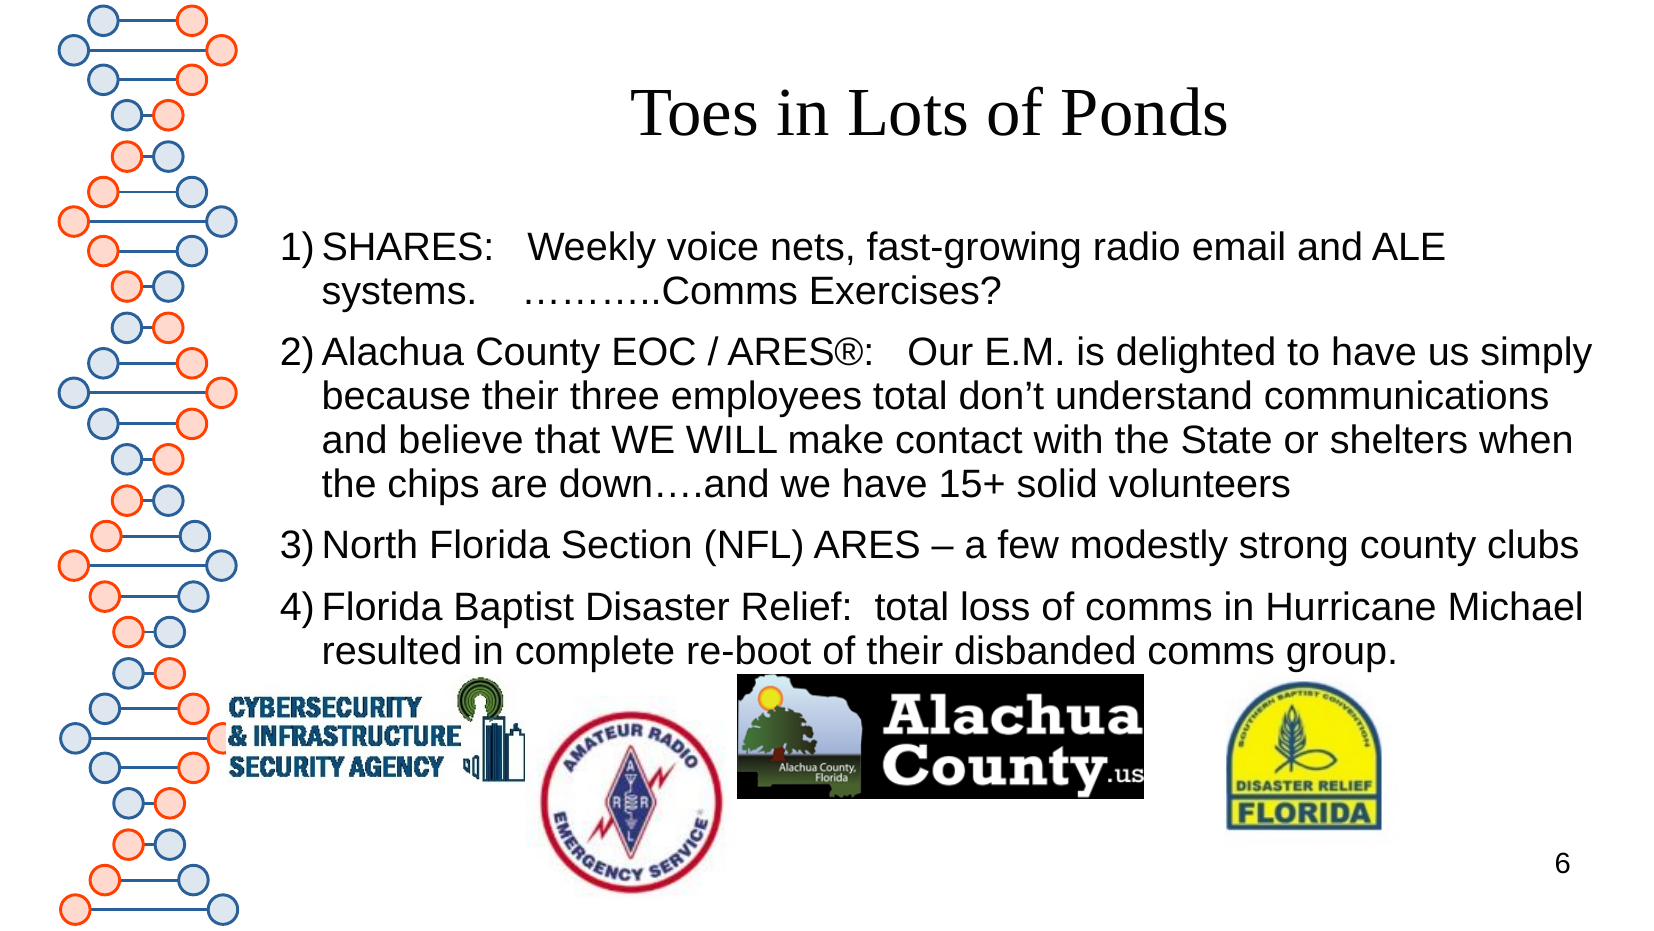

# Toes in Lots of Ponds
SHARES: Weekly voice nets, fast-growing radio email and ALE systems. ………..Comms Exercises?
Alachua County EOC / ARES®: Our E.M. is delighted to have us simply because their three employees total don’t understand communications and believe that WE WILL make contact with the State or shelters when the chips are down….and we have 15+ solid volunteers
North Florida Section (NFL) ARES – a few modestly strong county clubs
Florida Baptist Disaster Relief: total loss of comms in Hurricane Michael resulted in complete re-boot of their disbanded comms group.
6